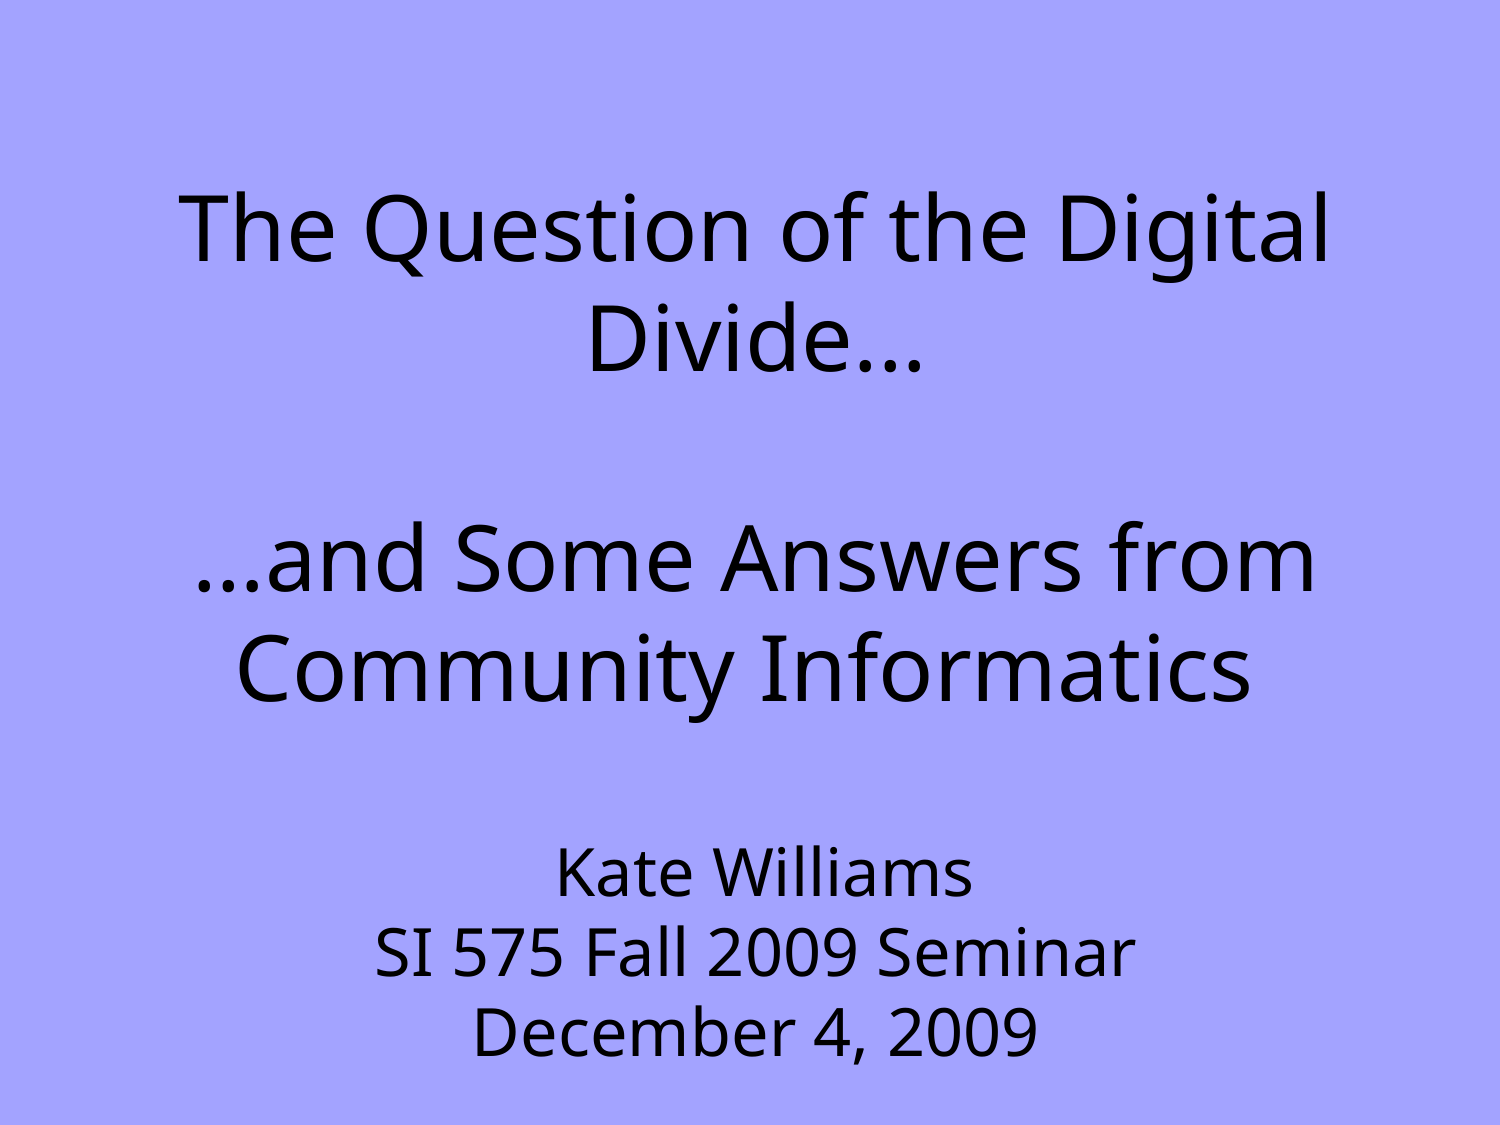

# The Question of the Digital Divide... …and Some Answers from Community Informatics Kate Williams SI 575 Fall 2009 Seminar December 4, 2009